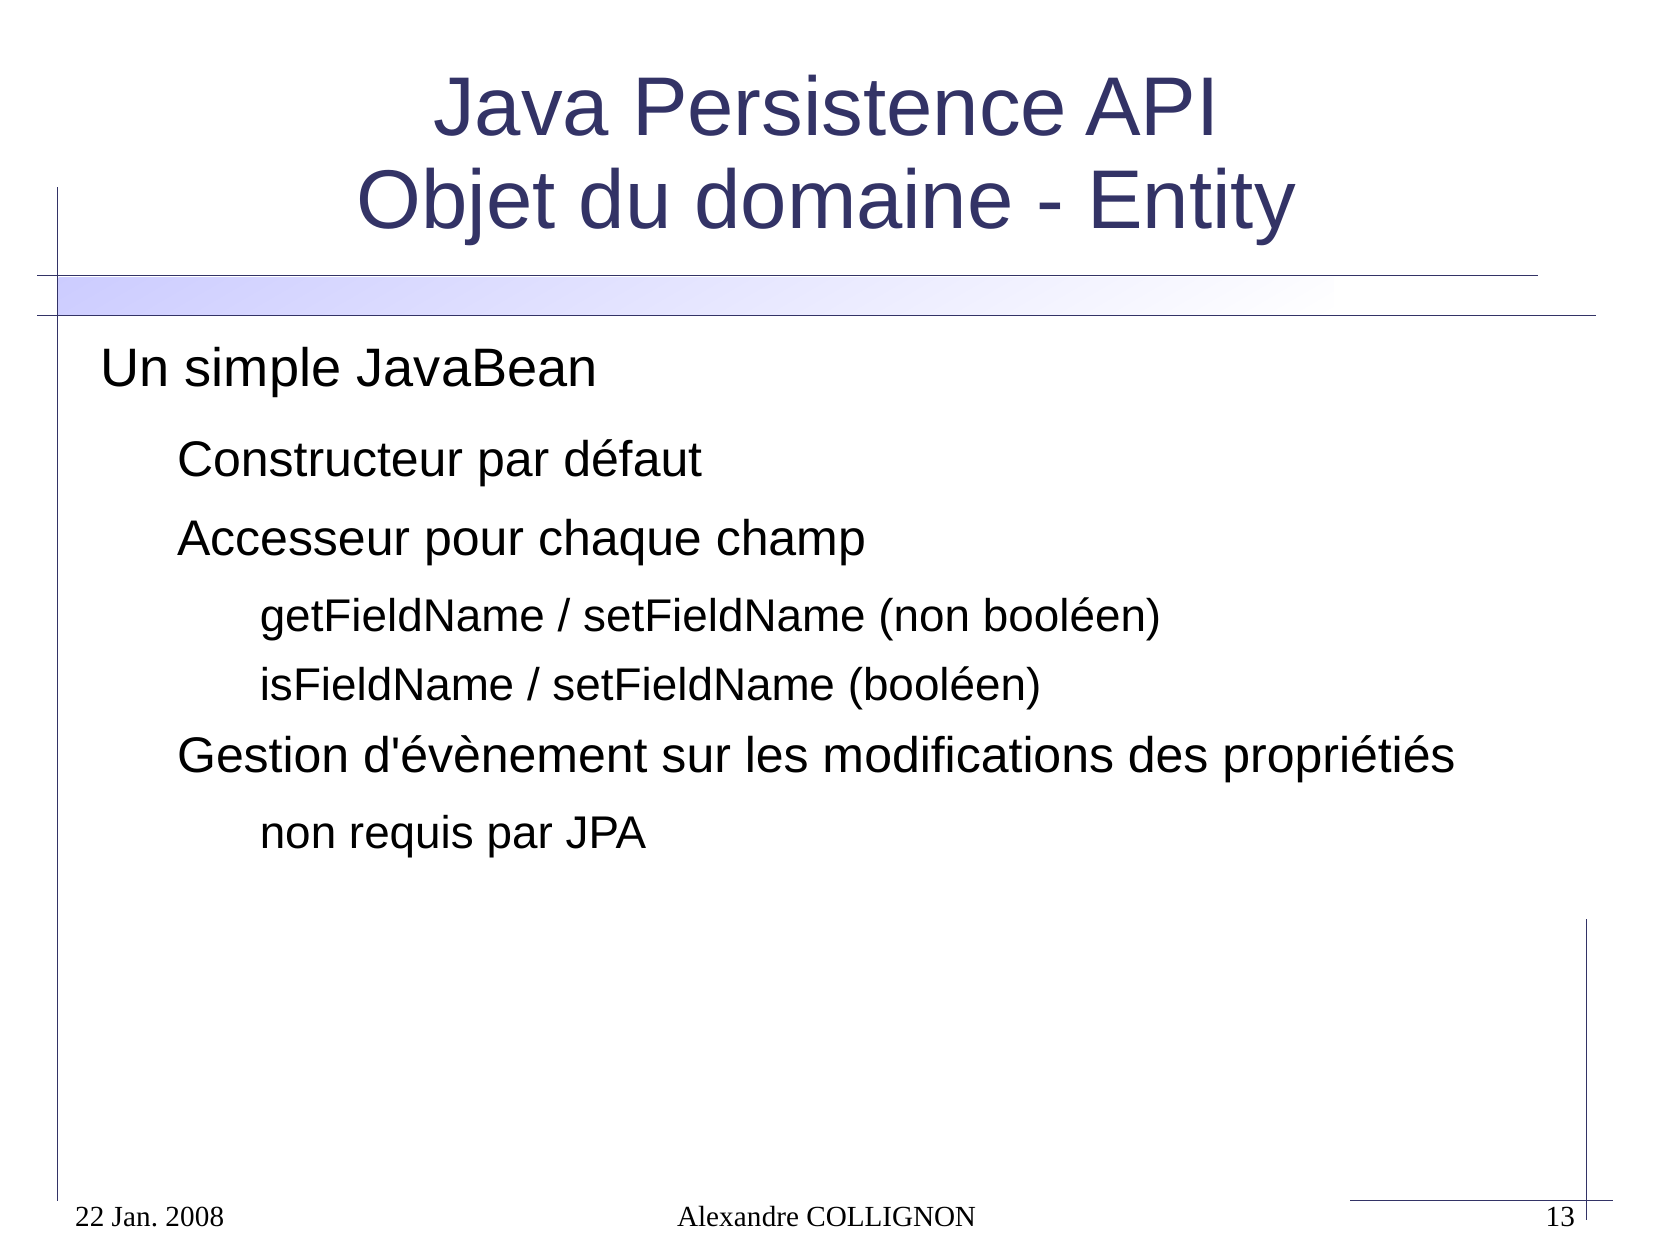

# Java Persistence API Objet du domaine - Entity
Un simple JavaBean
Constructeur par défaut
Accesseur pour chaque champ
getFieldName / setFieldName (non booléen)
isFieldName / setFieldName (booléen)
Gestion d'évènement sur les modifications des propriétiés
non requis par JPA
22 Jan. 2008
Alexandre COLLIGNON
13